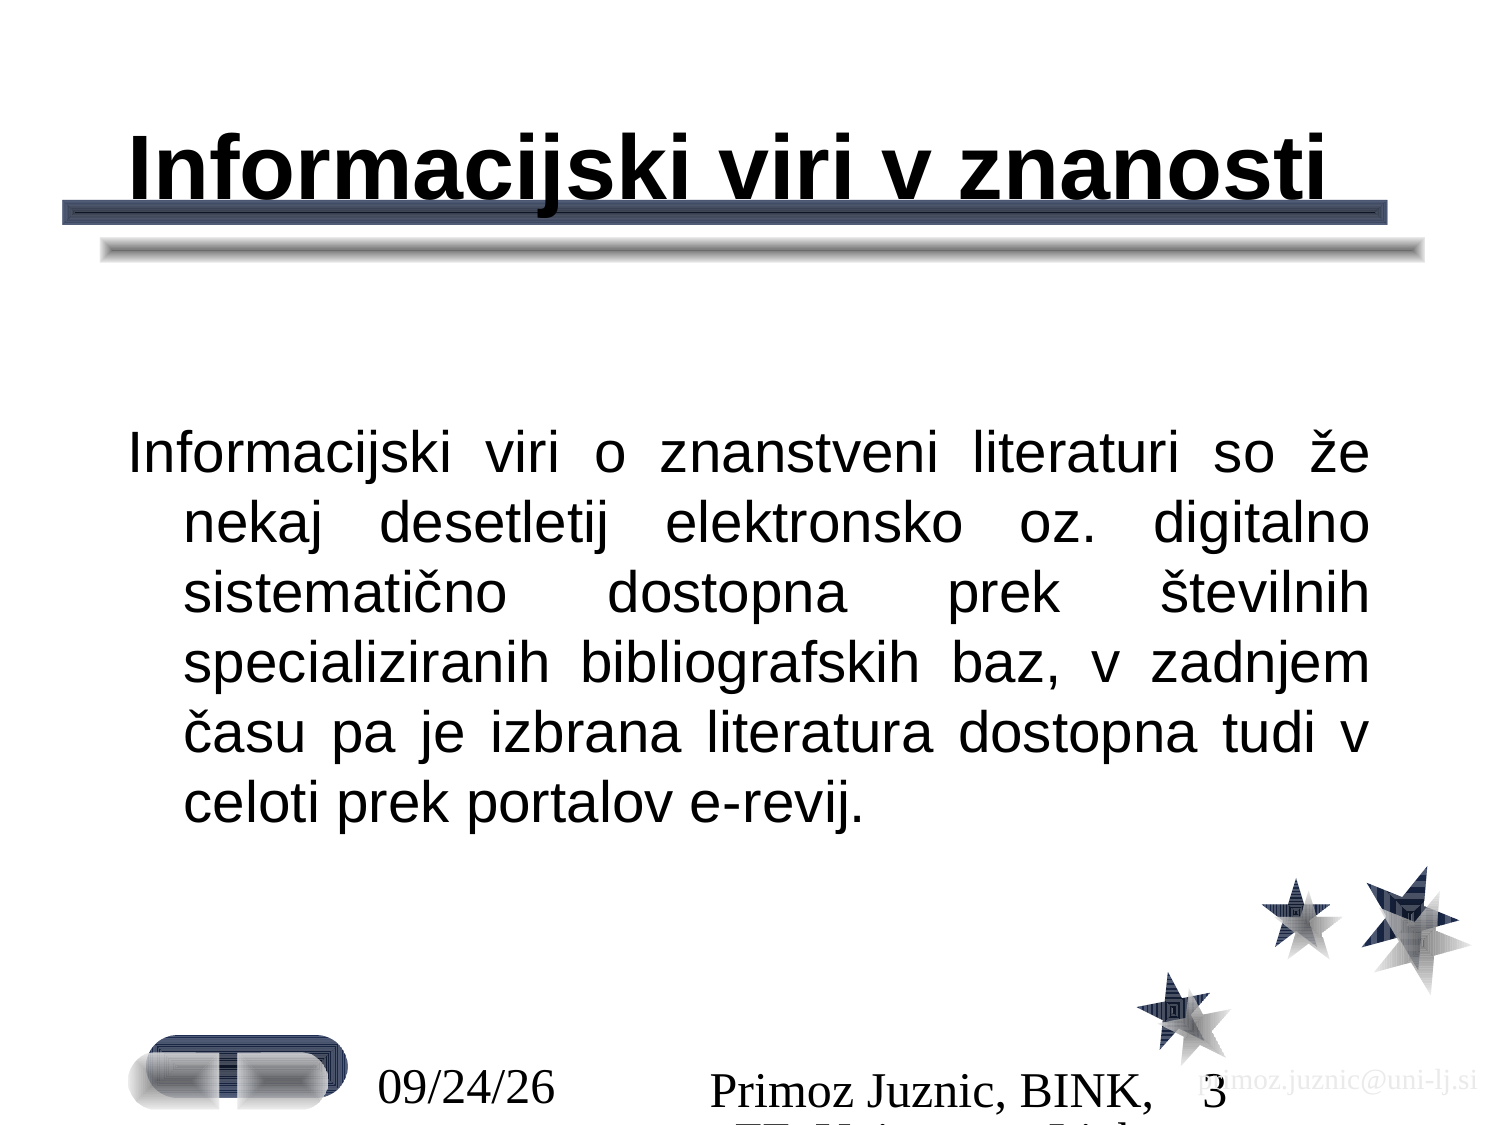

# Informacijski viri v znanosti
Informacijski viri o znanstveni literaturi so že nekaj desetletij elektronsko oz. digitalno sistematično dostopna prek številnih specializiranih bibliografskih baz, v zadnjem času pa je izbrana literatura dostopna tudi v celoti prek portalov e-revij.
Primoz Juznic, BINK, FF, Univerza v Ljubljani
3